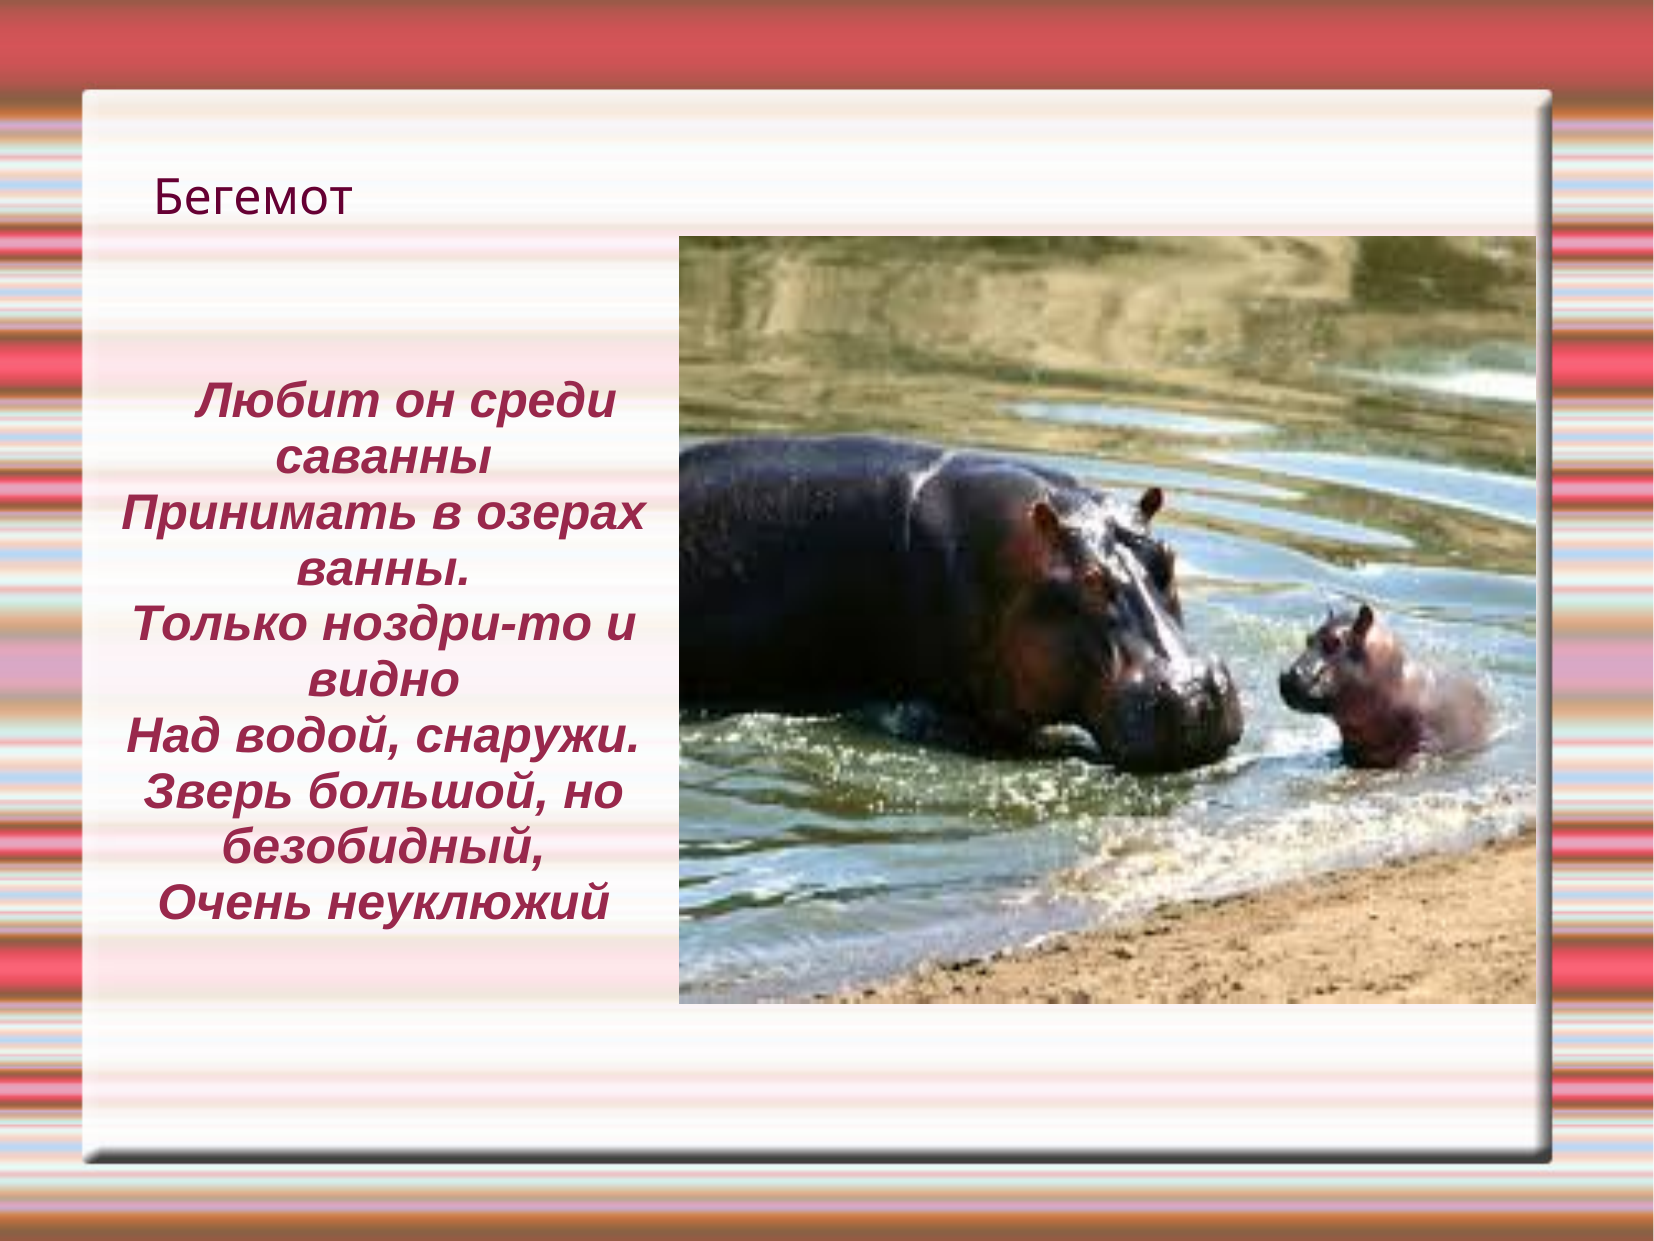

Бегемот
# Любит он среди саванны Принимать в озерах ванны. Только ноздри-то и видно Над водой, снаружи. Зверь большой, но безобидный, Очень неуклюжий